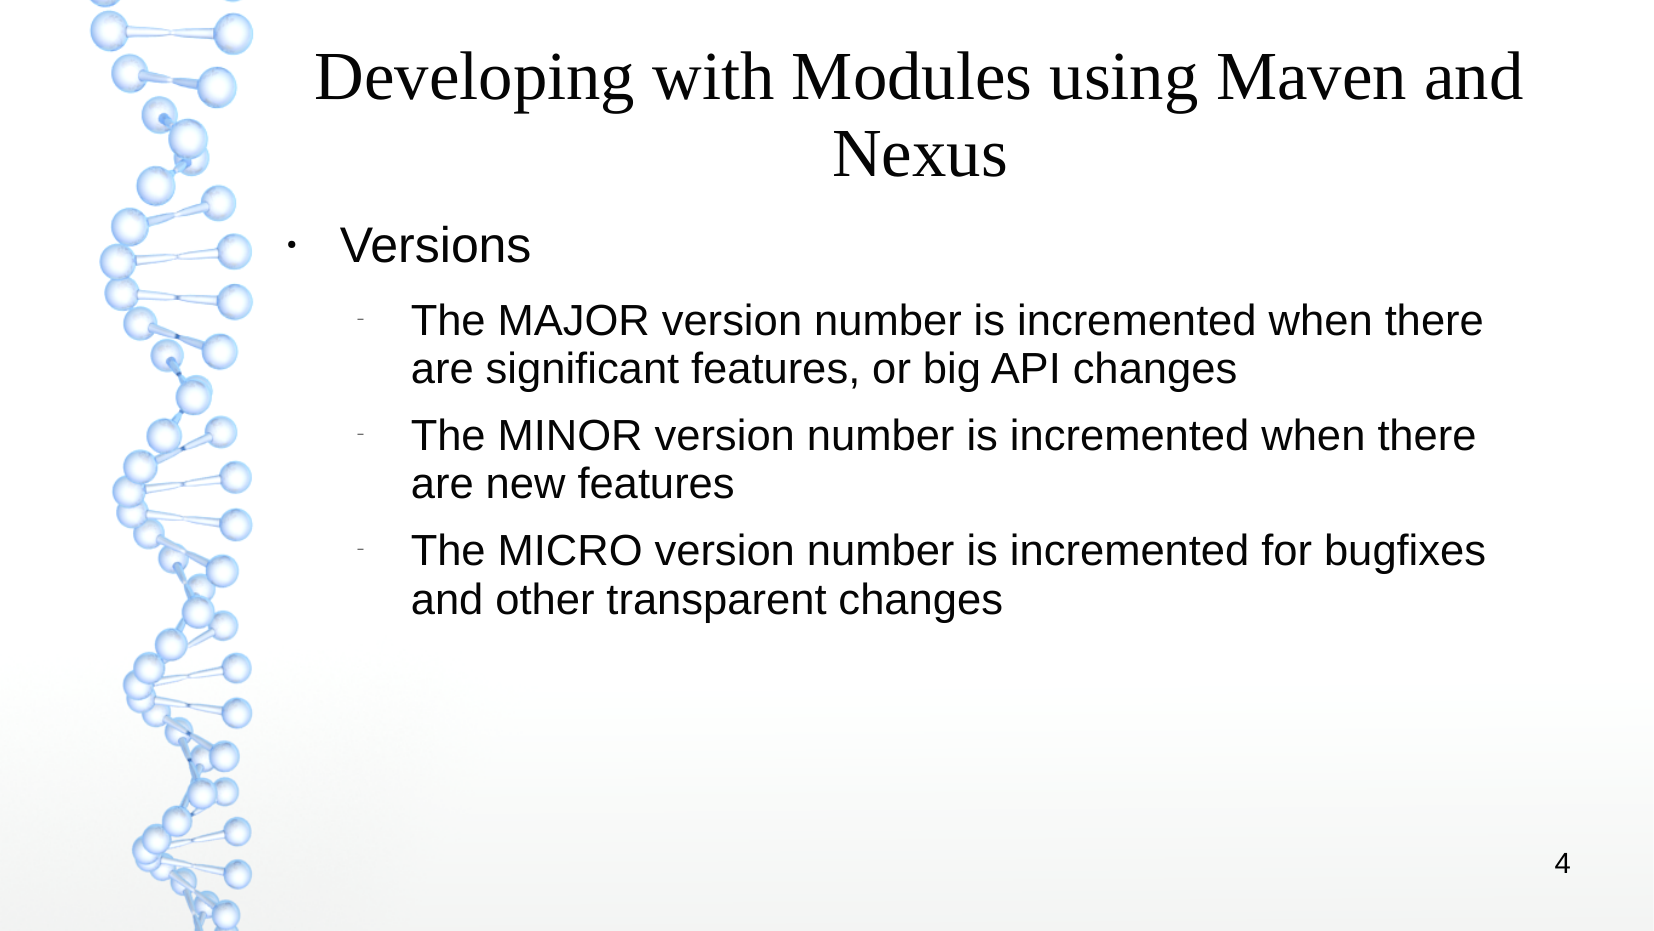

# Developing with Modules using Maven and Nexus
Versions
The MAJOR version number is incremented when there are significant features, or big API changes
The MINOR version number is incremented when there are new features
The MICRO version number is incremented for bugfixes and other transparent changes
4